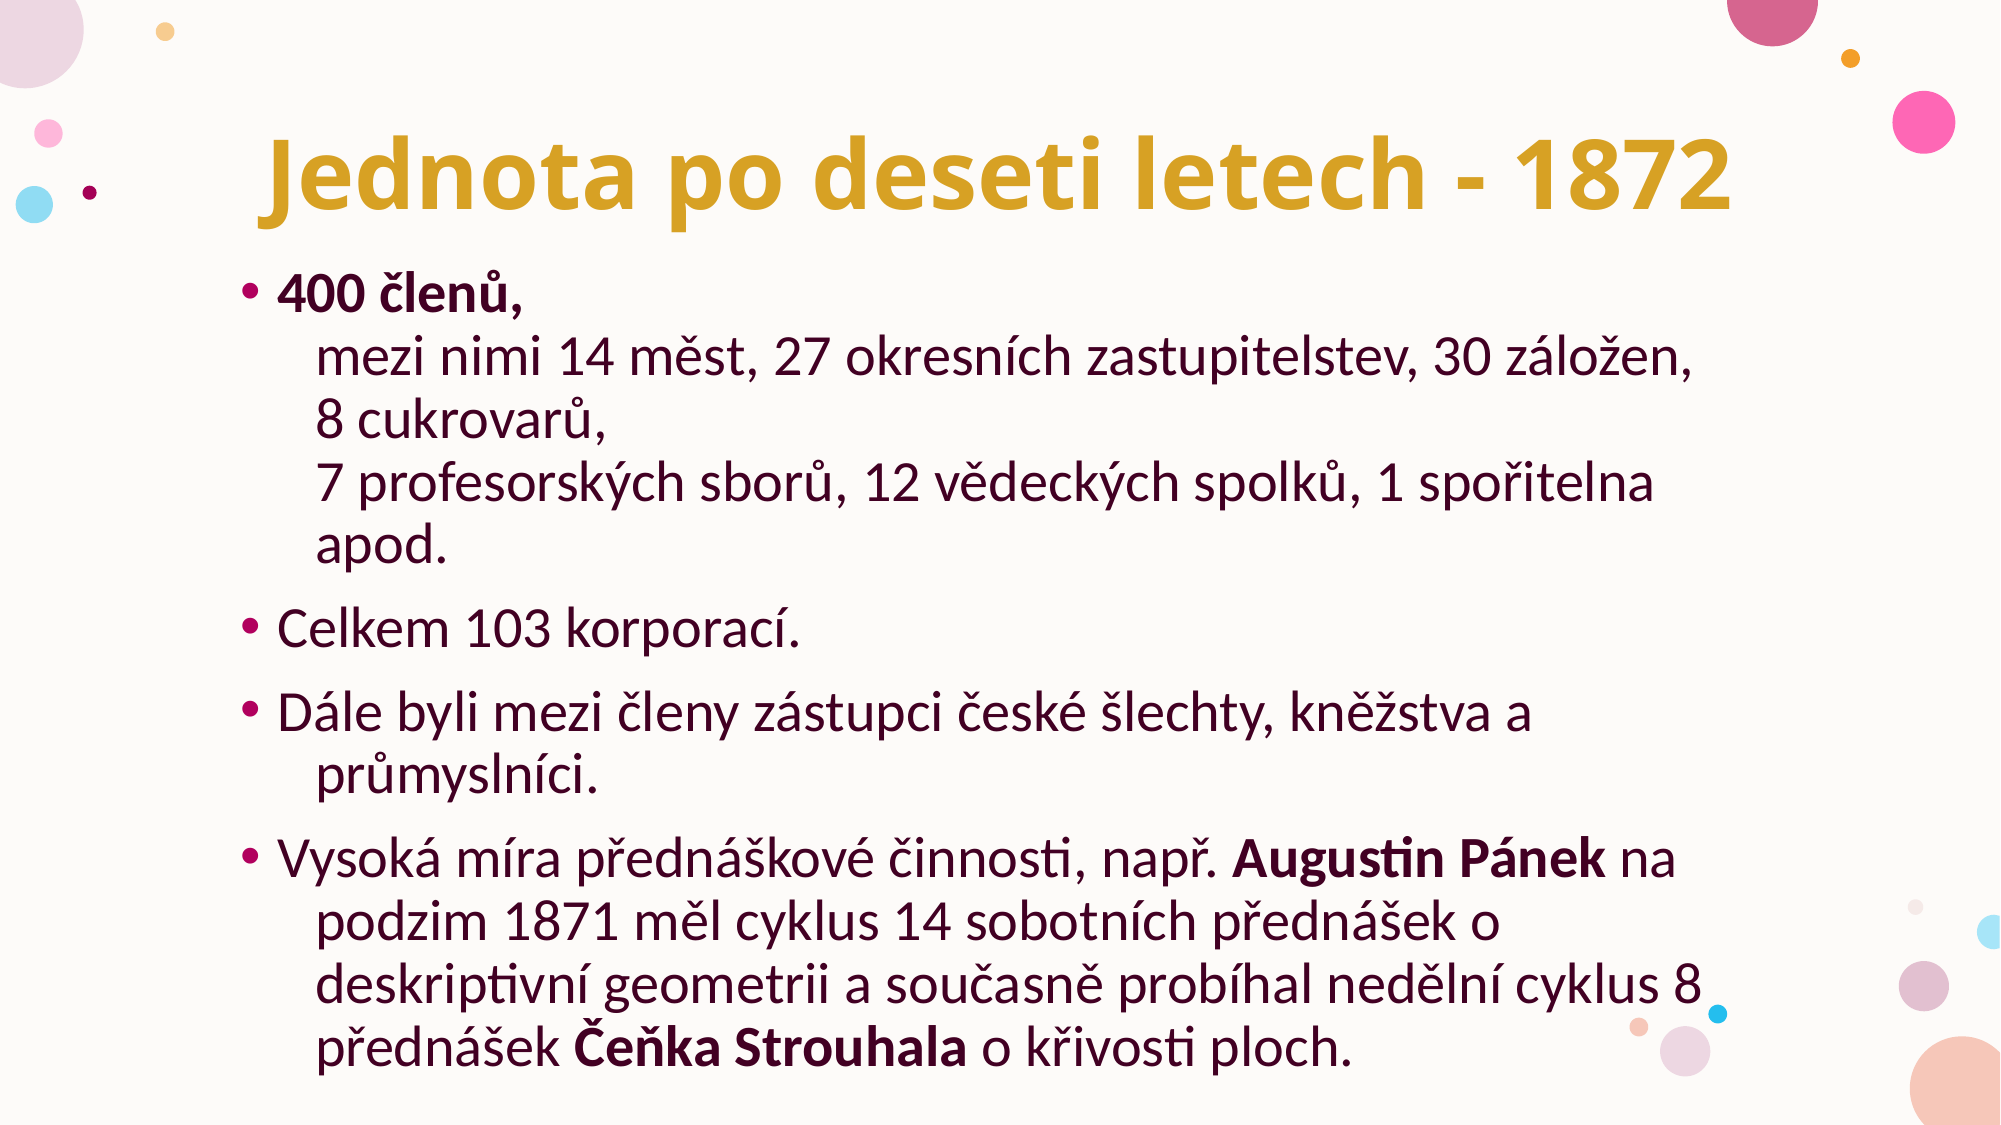

# Jednota po deseti letech - 1872
400 členů,
mezi nimi 14 měst, 27 okresních zastupitelstev, 30 záložen,
8 cukrovarů,
7 profesorských sborů, 12 vědeckých spolků, 1 spořitelna apod.
Celkem 103 korporací.
Dále byli mezi členy zástupci české šlechty, kněžstva a průmyslníci.
Vysoká míra přednáškové činnosti, např. Augustin Pánek na podzim 1871 měl cyklus 14 sobotních přednášek o deskriptivní geometrii a současně probíhal nedělní cyklus 8 přednášek Čeňka Strouhala o křivosti ploch.